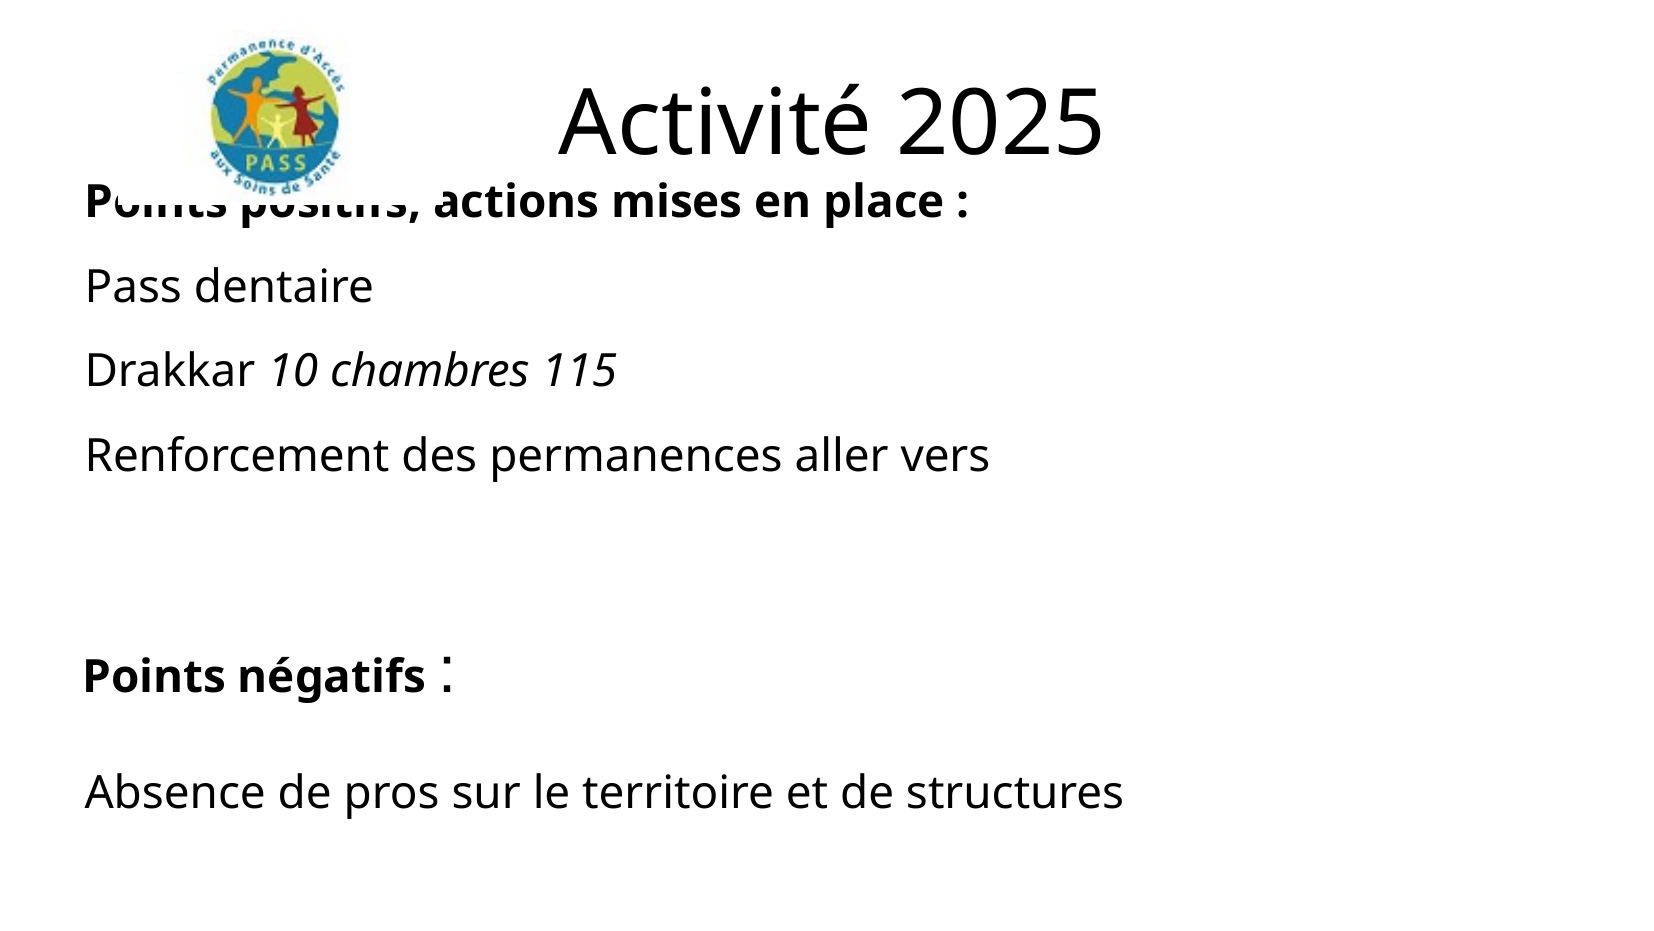

# Activité 2025
Points positifs, actions mises en place :
Pass dentaire
Drakkar 10 chambres 115
Renforcement des permanences aller vers
Absence de pros sur le territoire et de structures
Points négatifs :